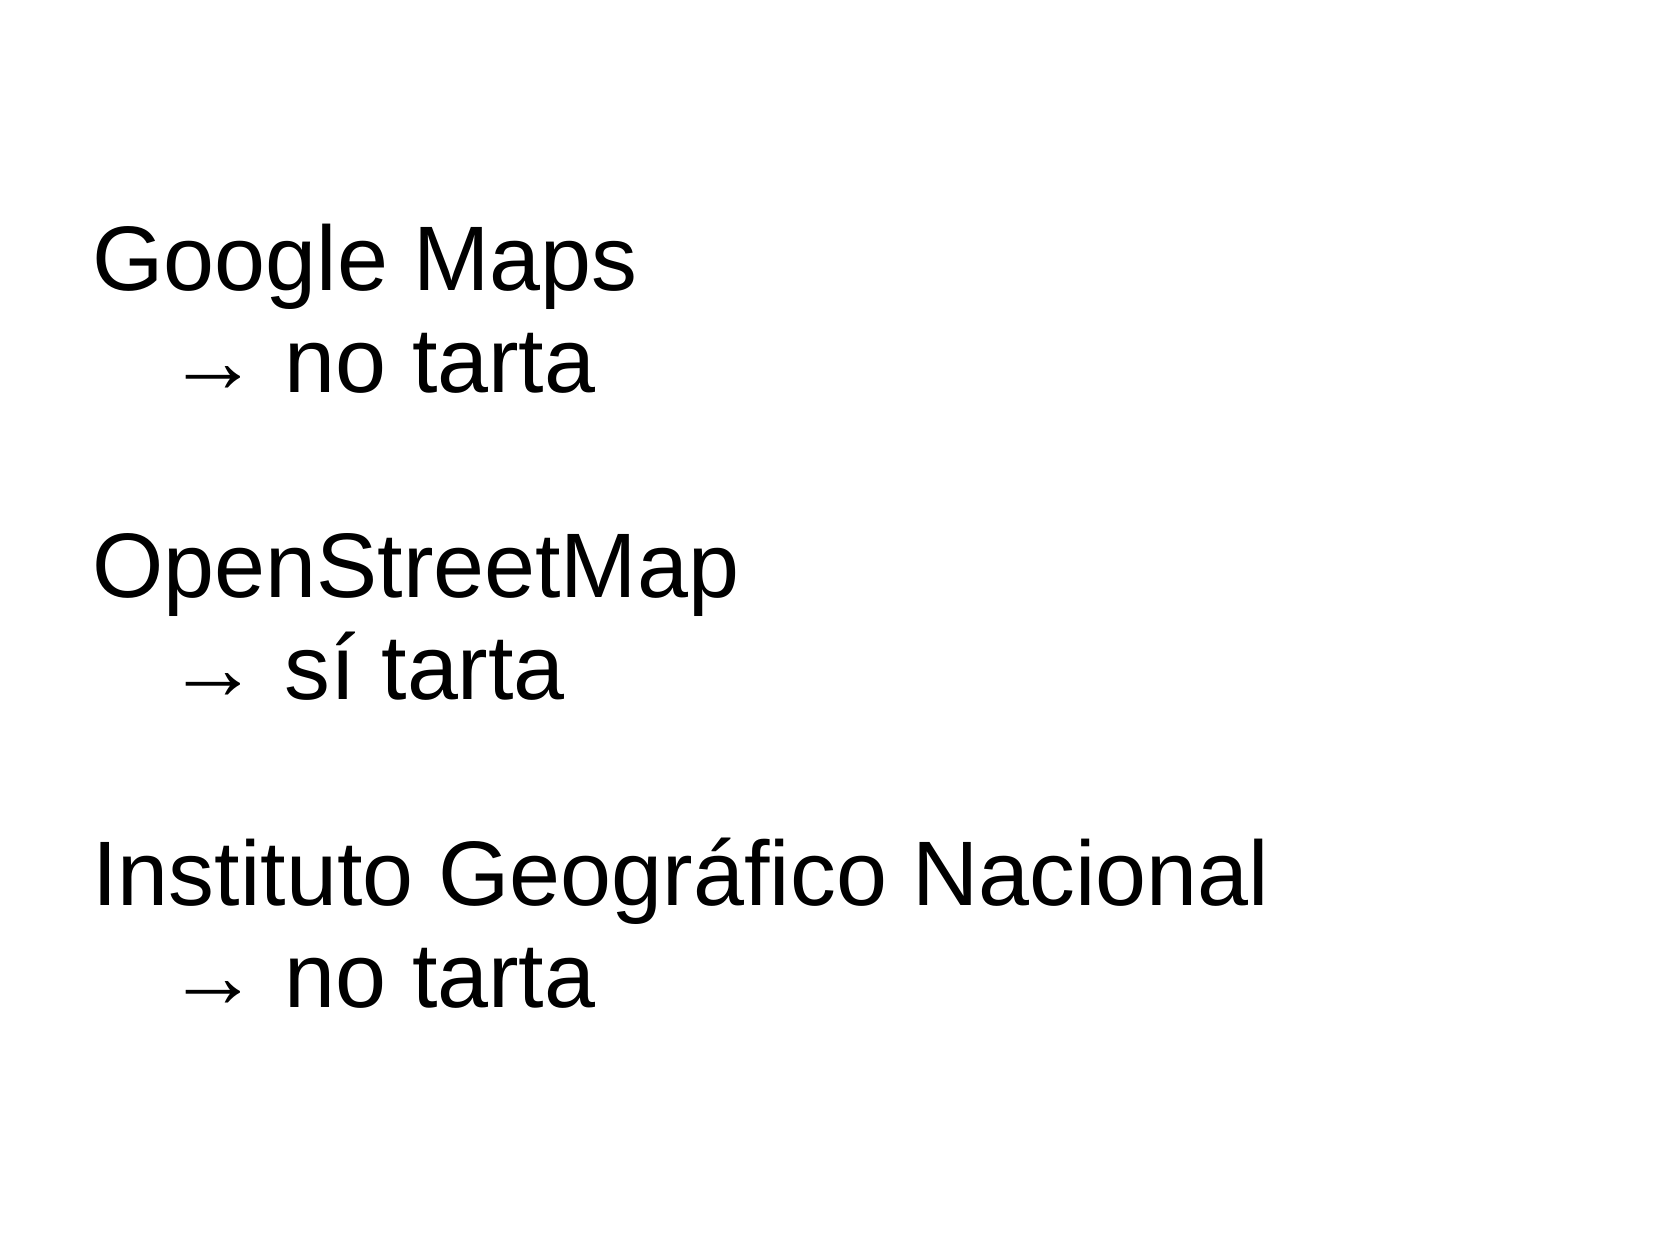

Google Maps
	→ no tarta
OpenStreetMap
	→ sí tarta
Instituto Geográfico Nacional
	→ no tarta